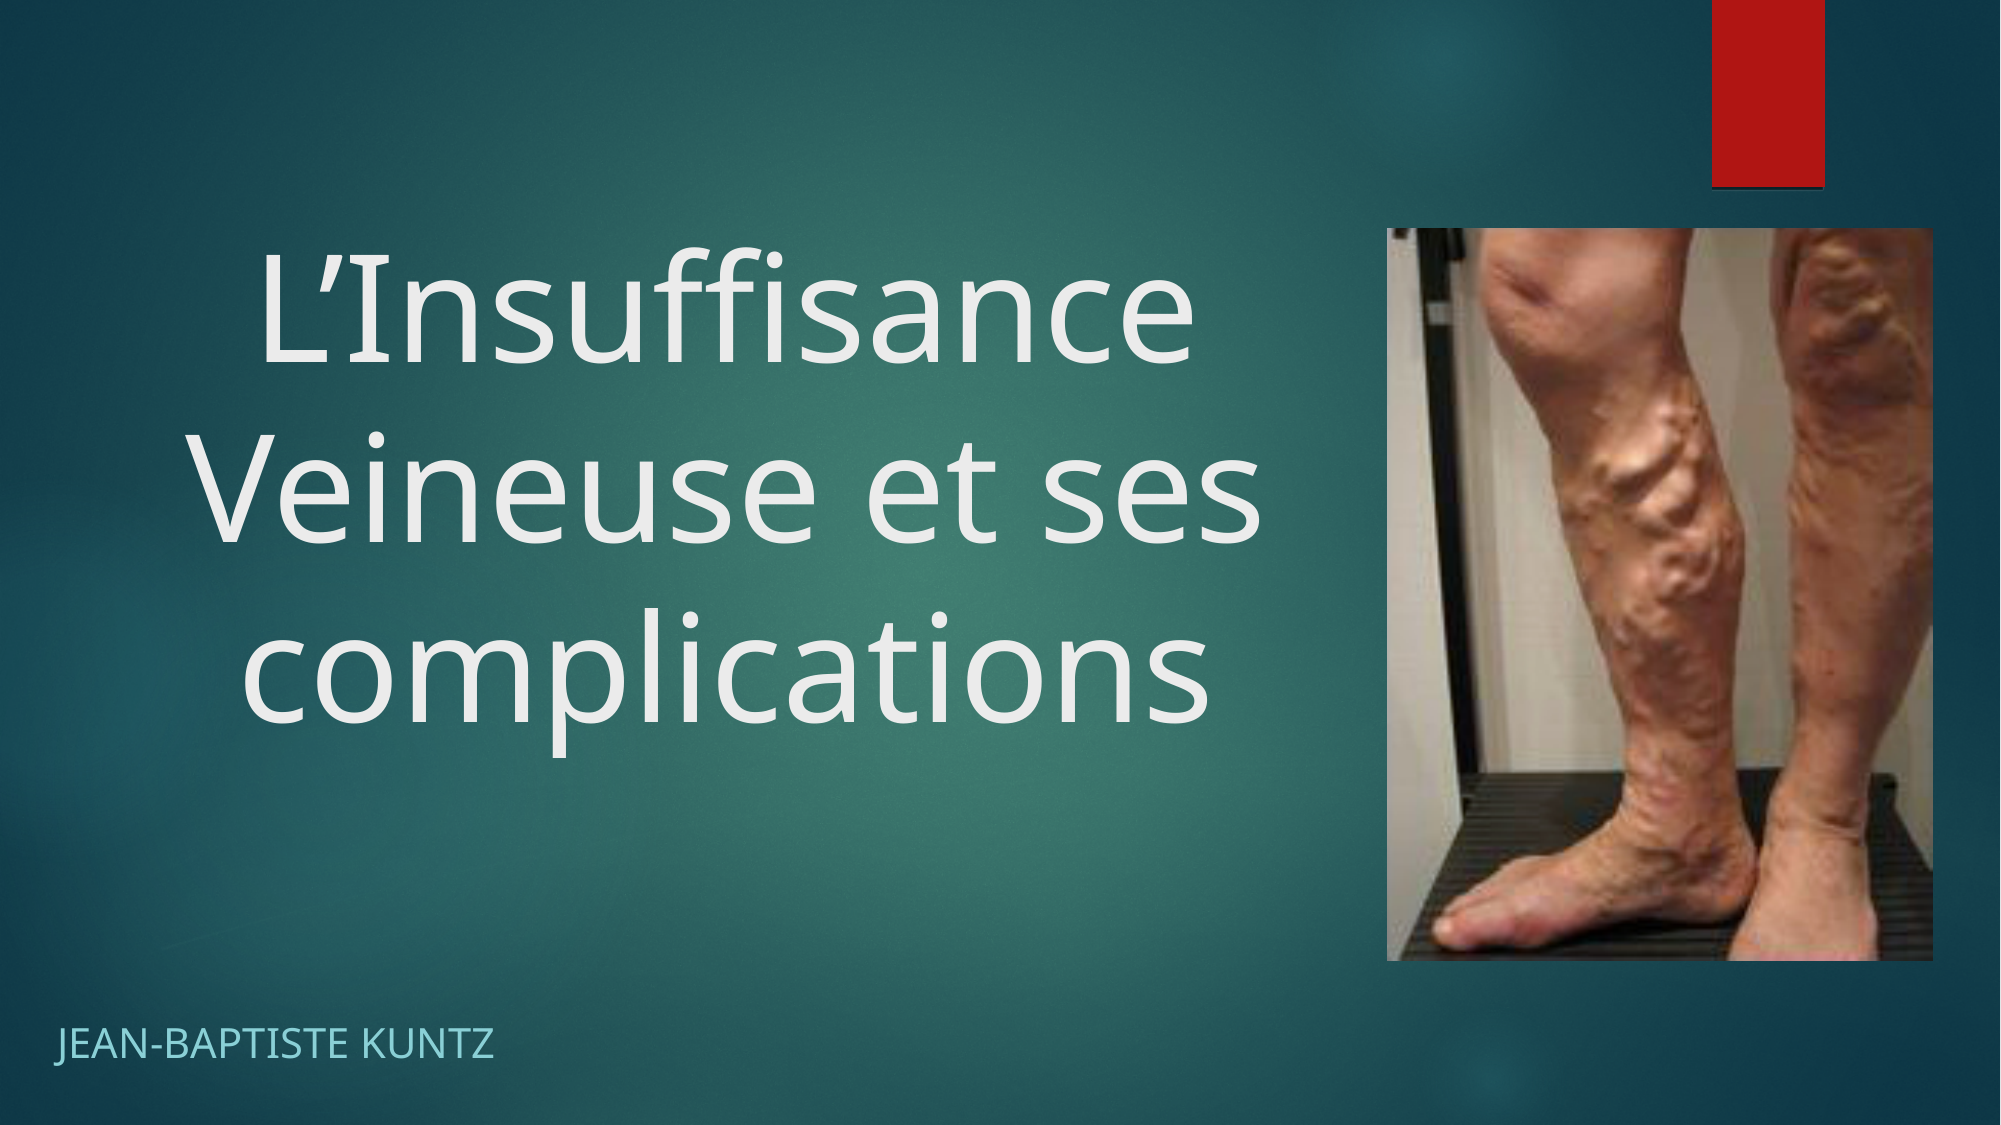

# L’Insuffisance Veineuse et ses complications
Jean-baptiste Kuntz